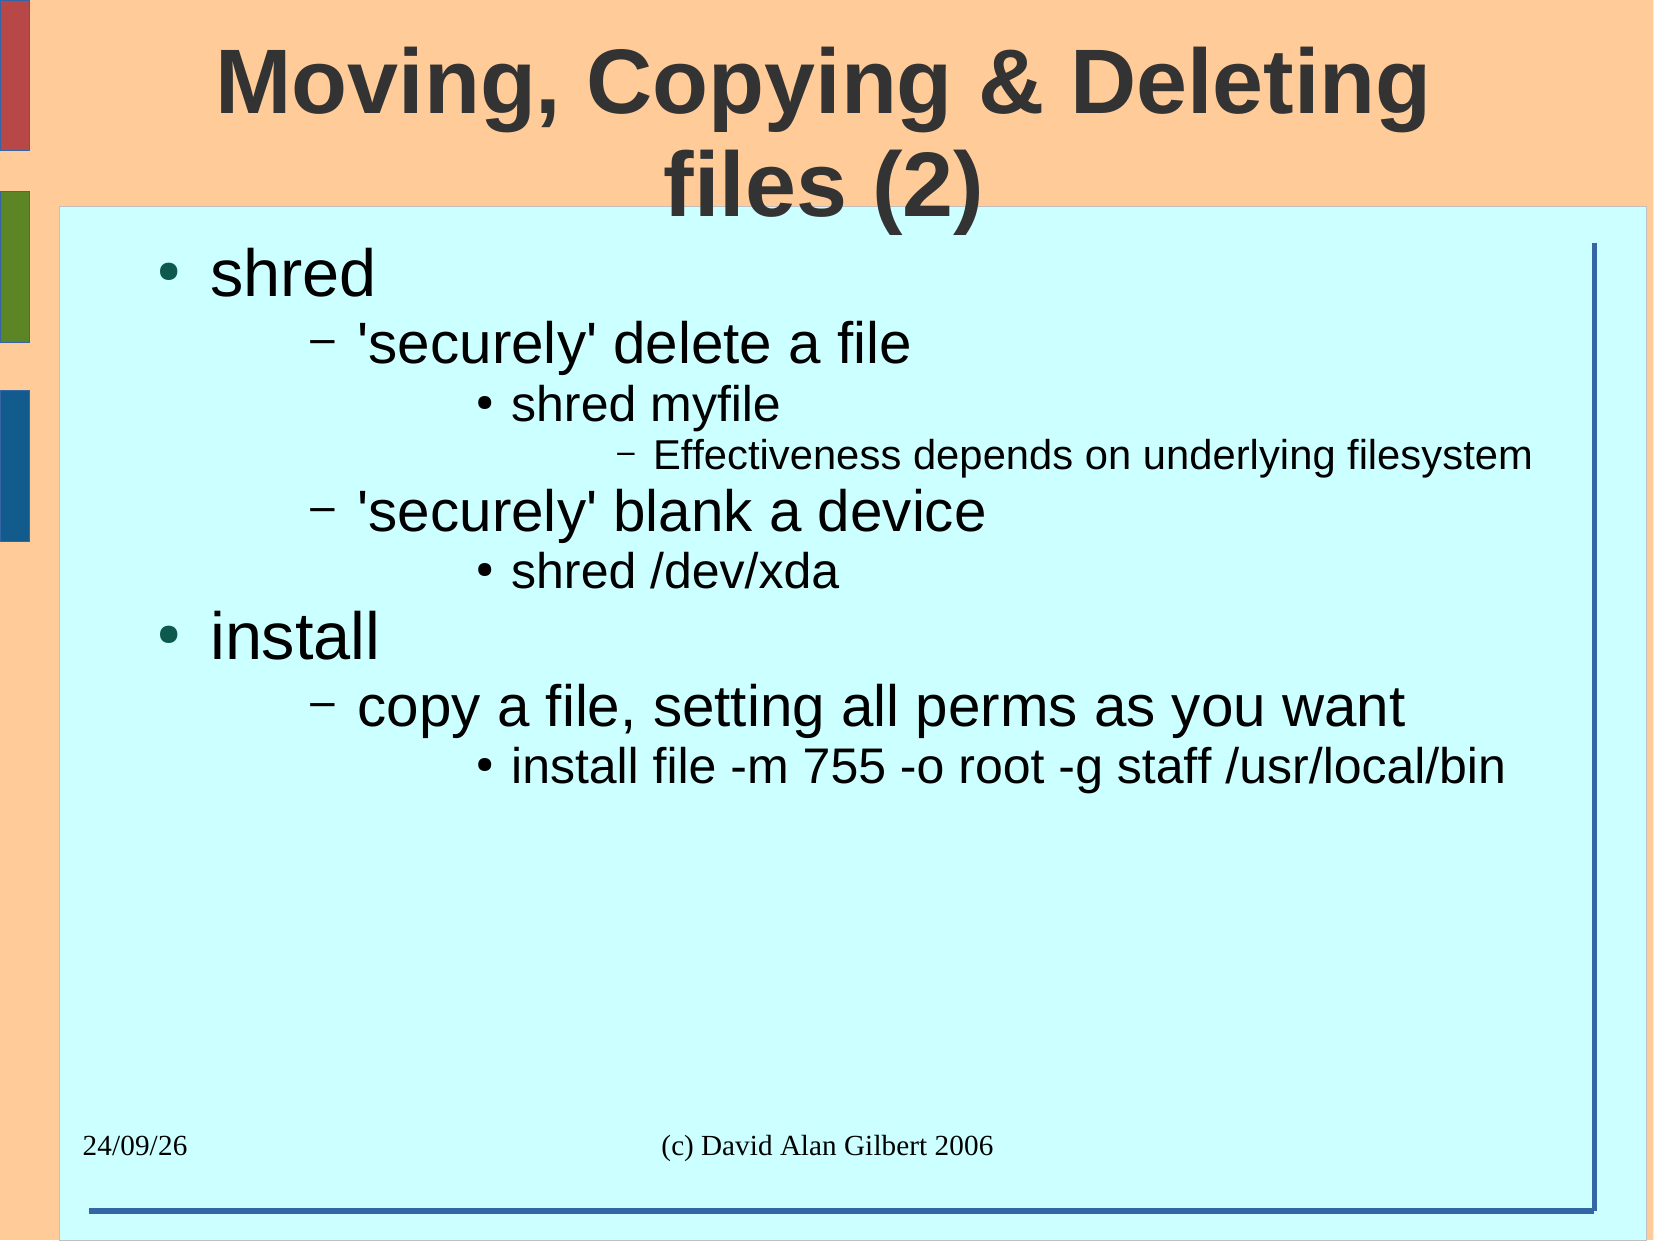

# Moving, Copying & Deleting files (2)
shred
'securely' delete a file
shred myfile
Effectiveness depends on underlying filesystem
'securely' blank a device
shred /dev/xda
install
copy a file, setting all perms as you want
install file -m 755 -o root -g staff /usr/local/bin
(c) David Alan Gilbert 2006